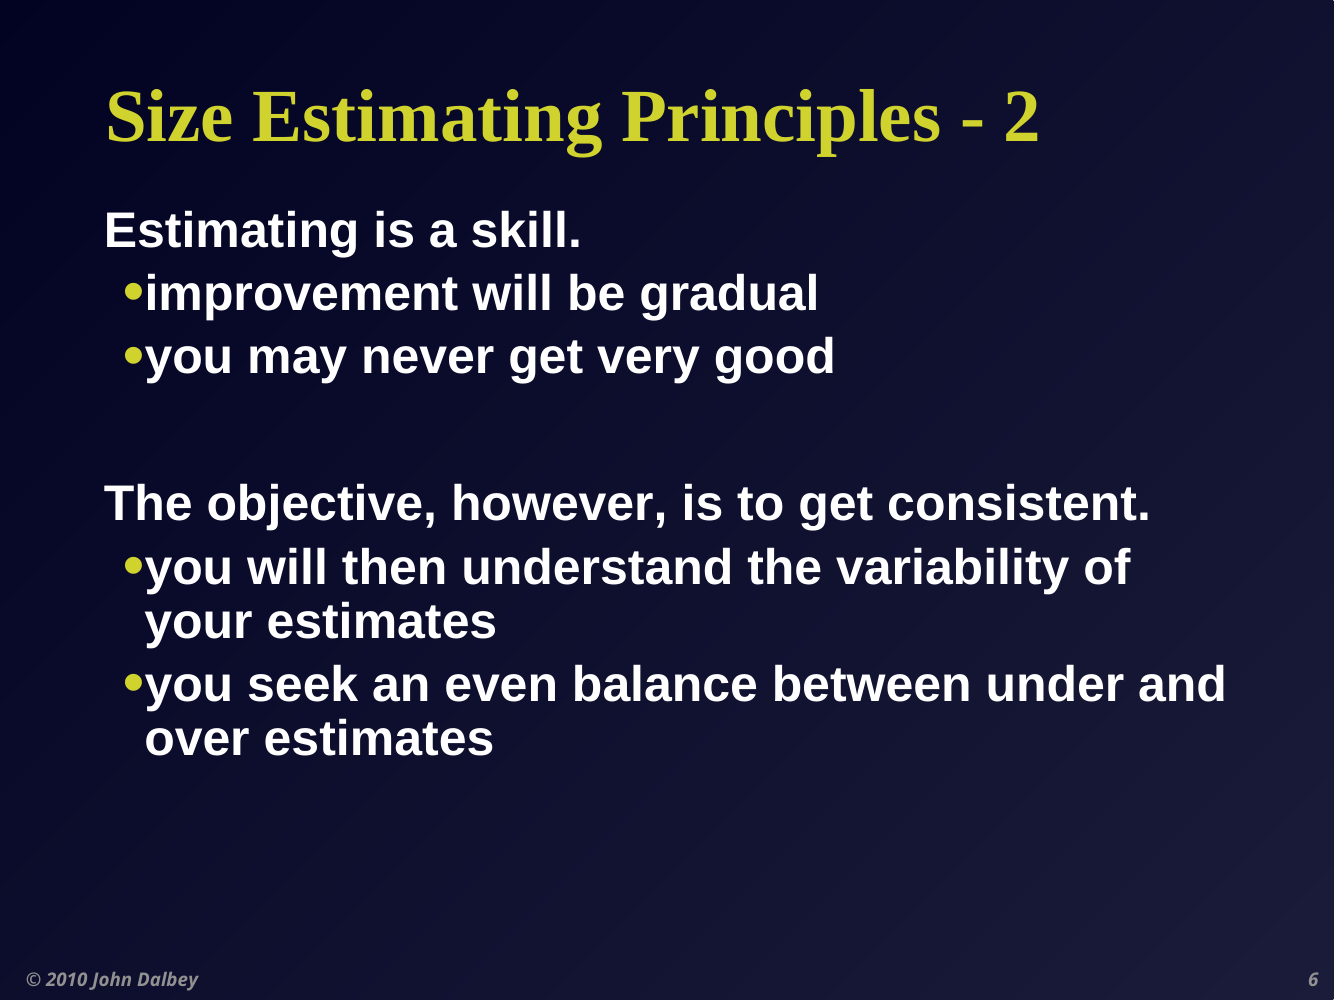

Size Estimating Principles - 2
# Estimating is a skill.
improvement will be gradual
you may never get very good
The objective, however, is to get consistent.
you will then understand the variability of your estimates
you seek an even balance between under and over estimates